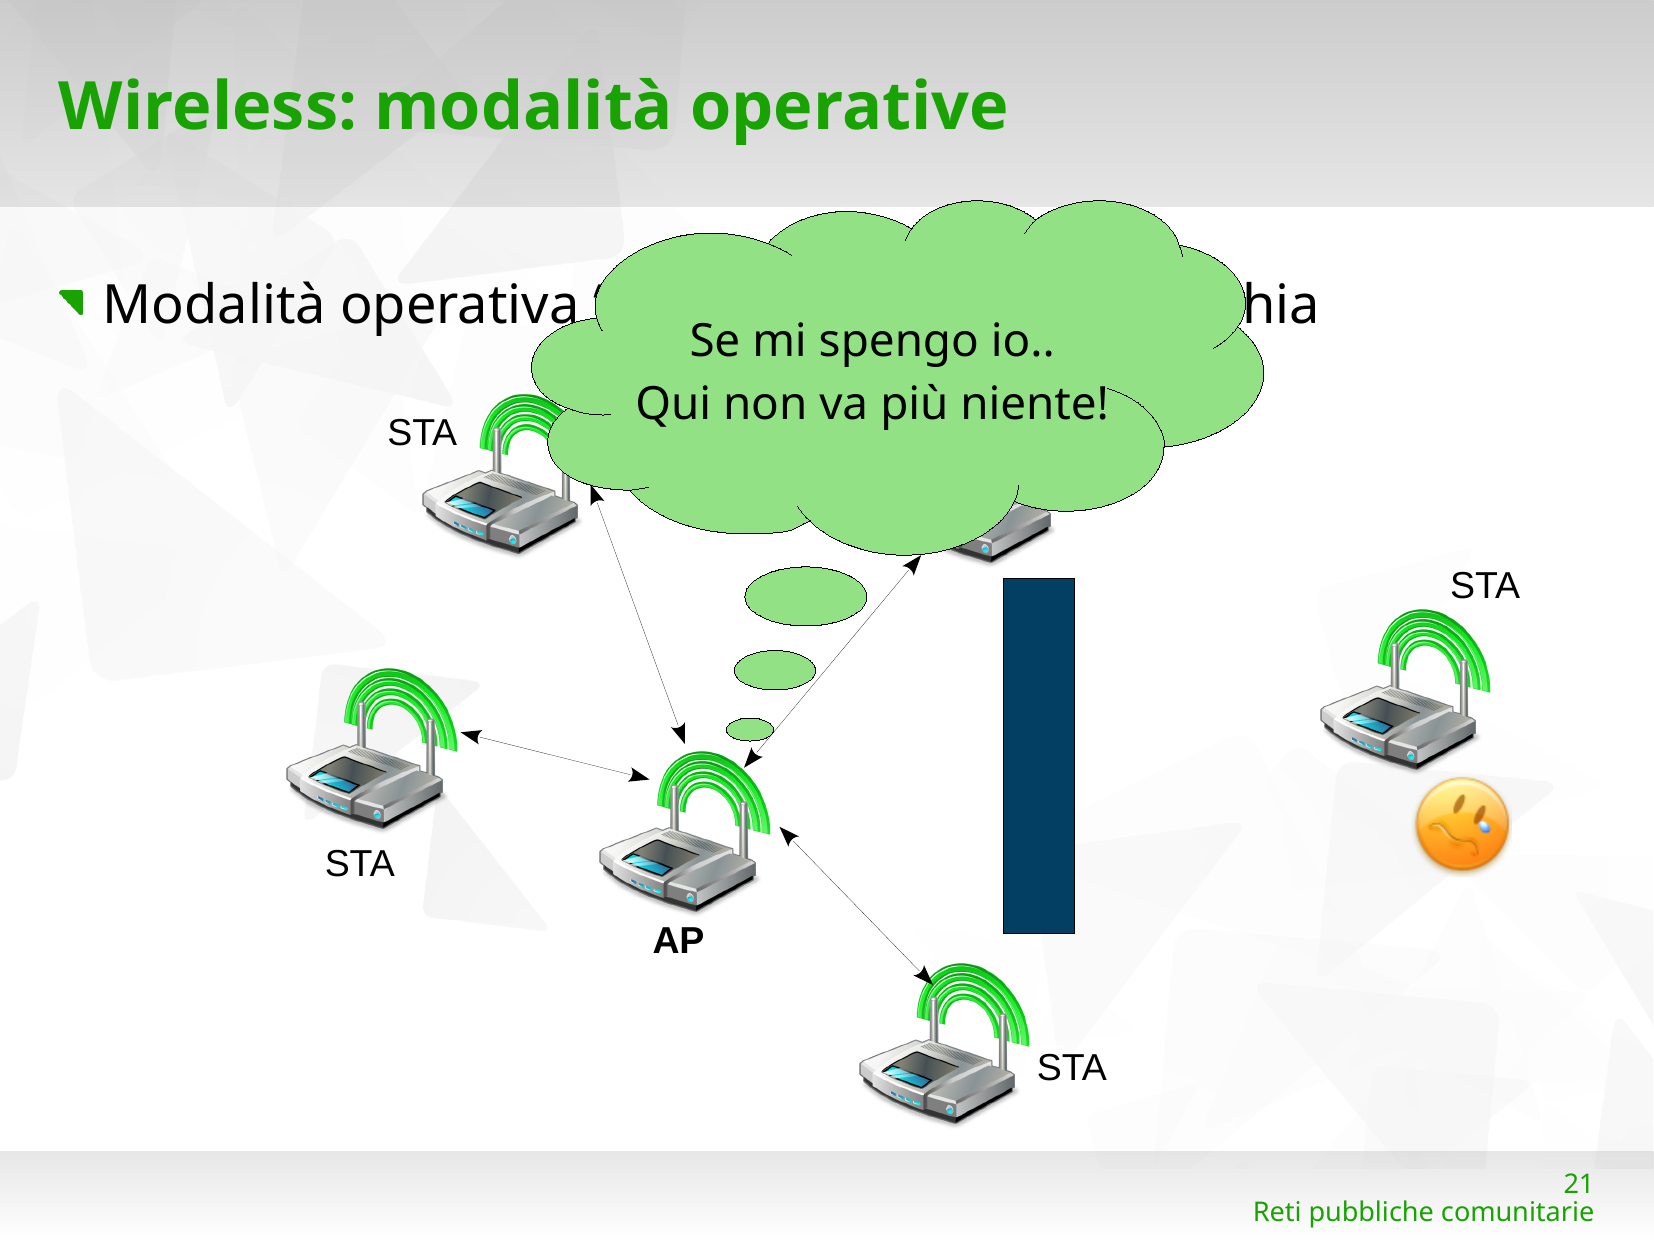

# Wireless: modalità operative
Se mi spengo io..
Qui non va più niente!
Modalità operativa “ad infrastruttura”: gerarchia
STA
STA
STA
STA
AP
STA
21
Reti pubbliche comunitarie